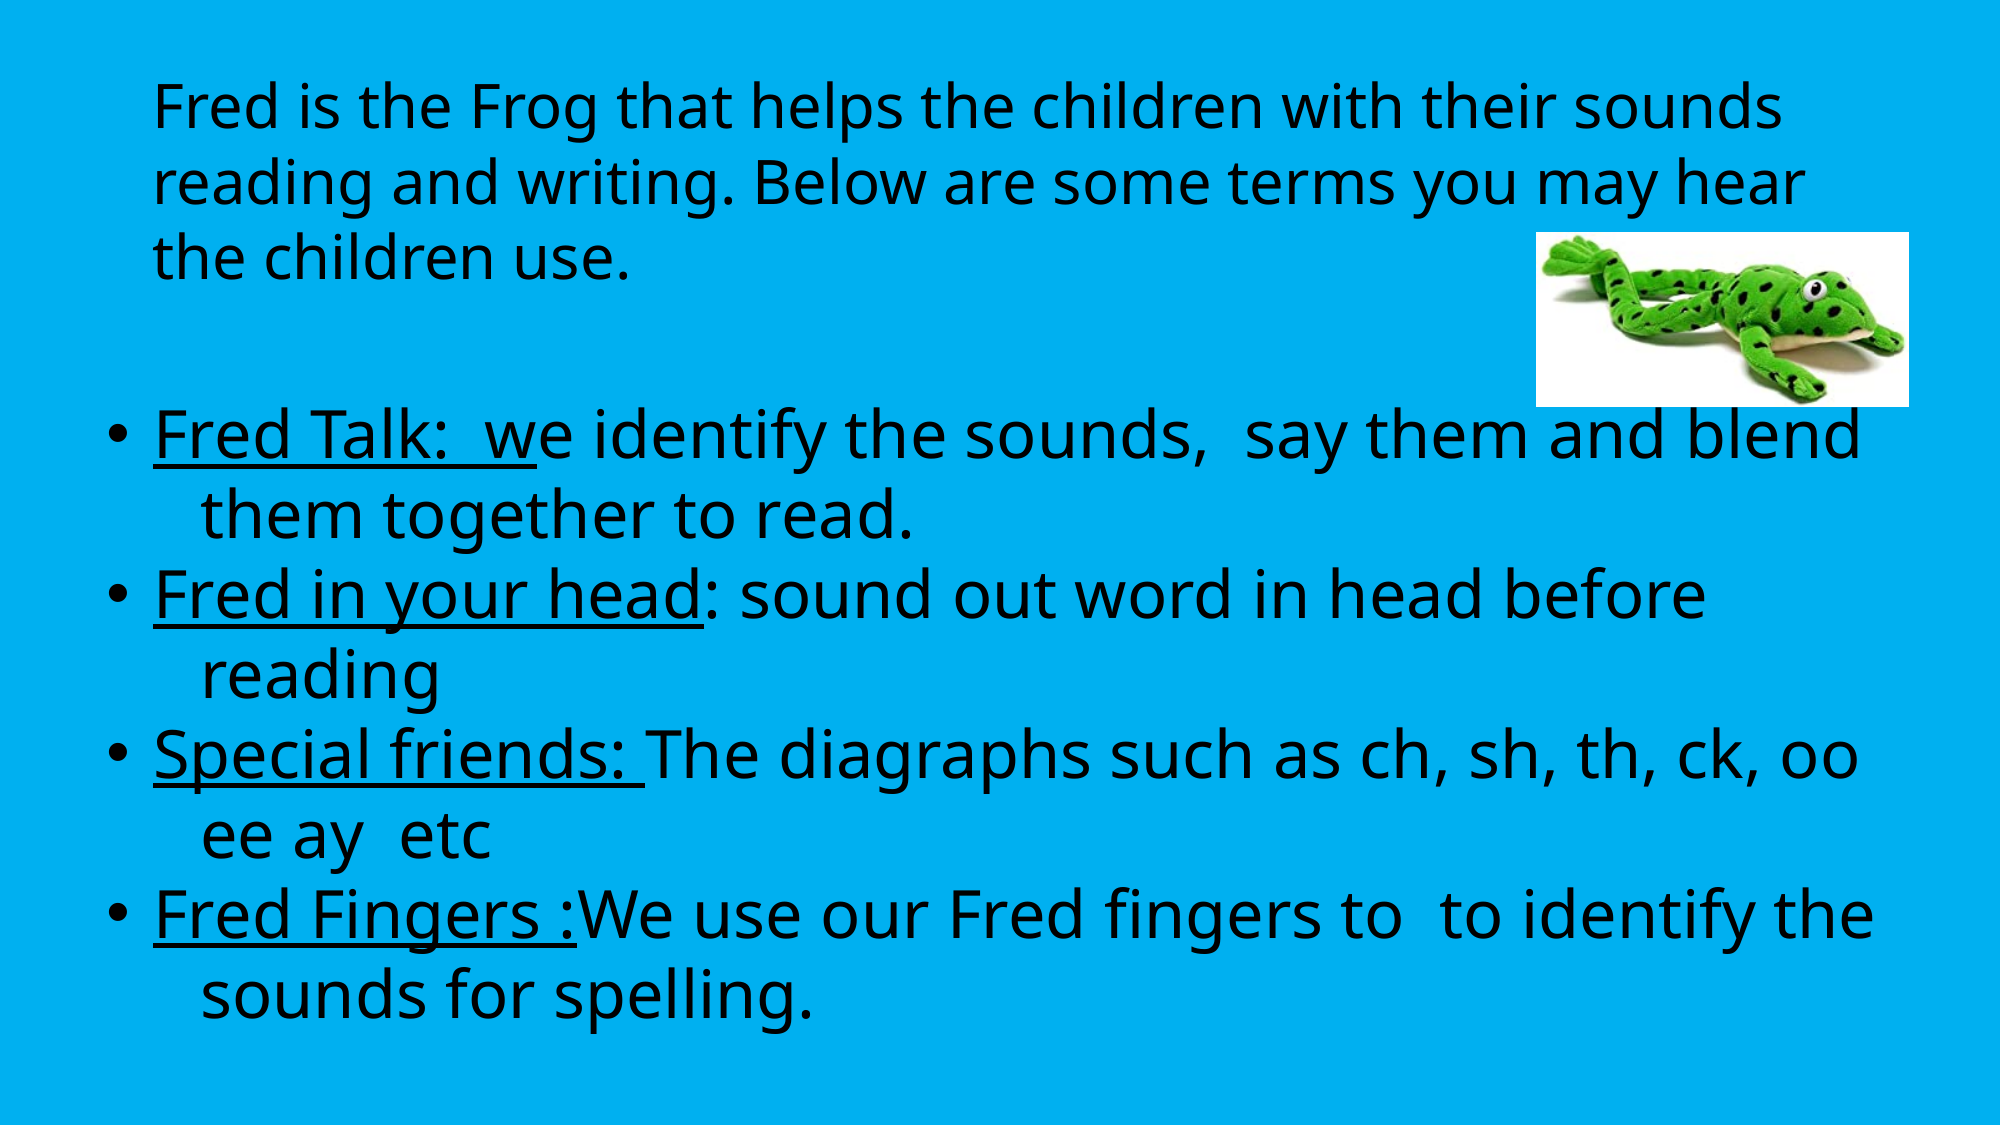

# Fred is the Frog that helps the children with their sounds reading and writing. Below are some terms you may hear the children use.
Fred Talk: we identify the sounds, say them and blend them together to read.
Fred in your head: sound out word in head before reading
Special friends: The diagraphs such as ch, sh, th, ck, oo ee ay etc
Fred Fingers :We use our Fred fingers to to identify the sounds for spelling.